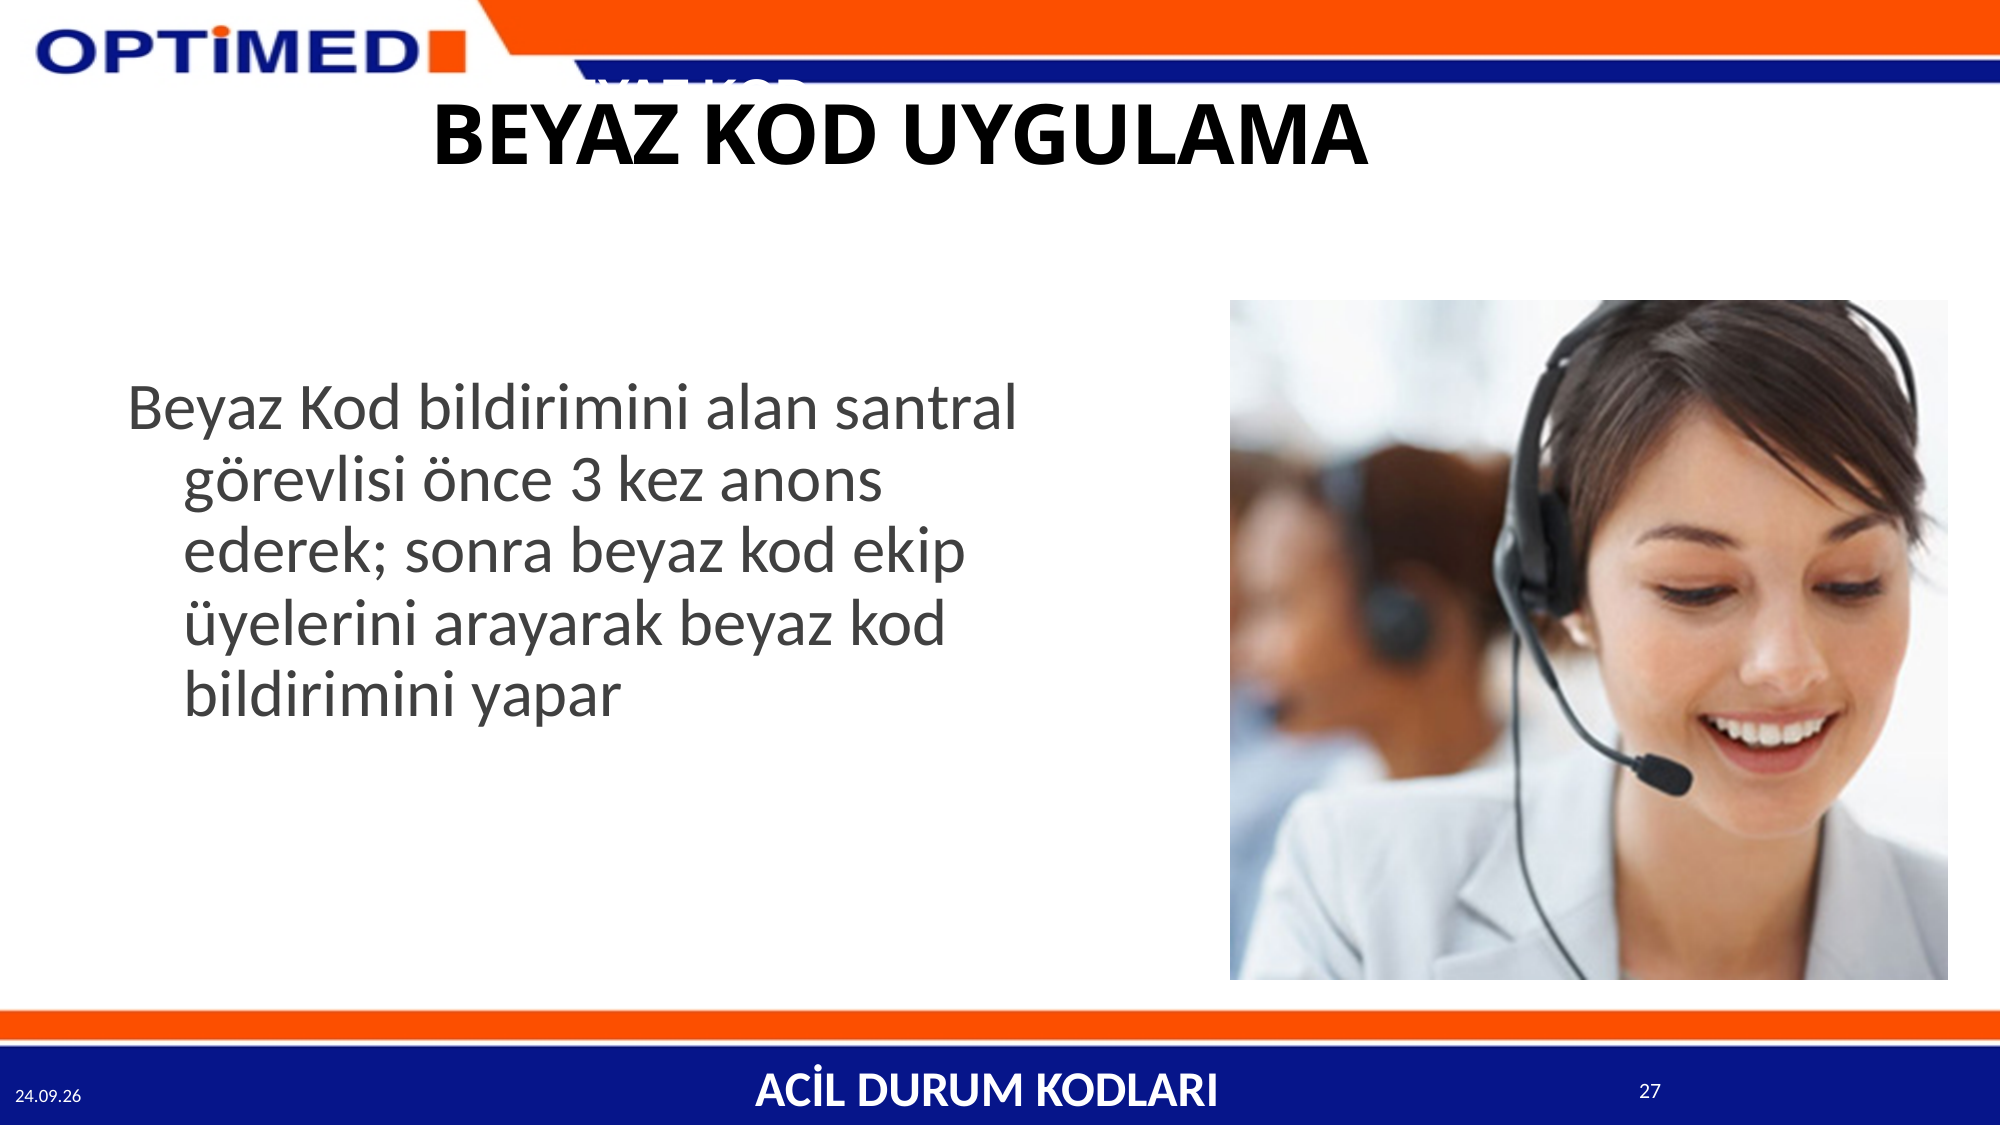

# BEYAZ KOD
BEYAZ KOD UYGULAMA
Beyaz Kod bildirimini alan santral görevlisi önce 3 kez anons ederek; sonra beyaz kod ekip üyelerini arayarak beyaz kod bildirimini yapar
ACİL DURUM KODLARI